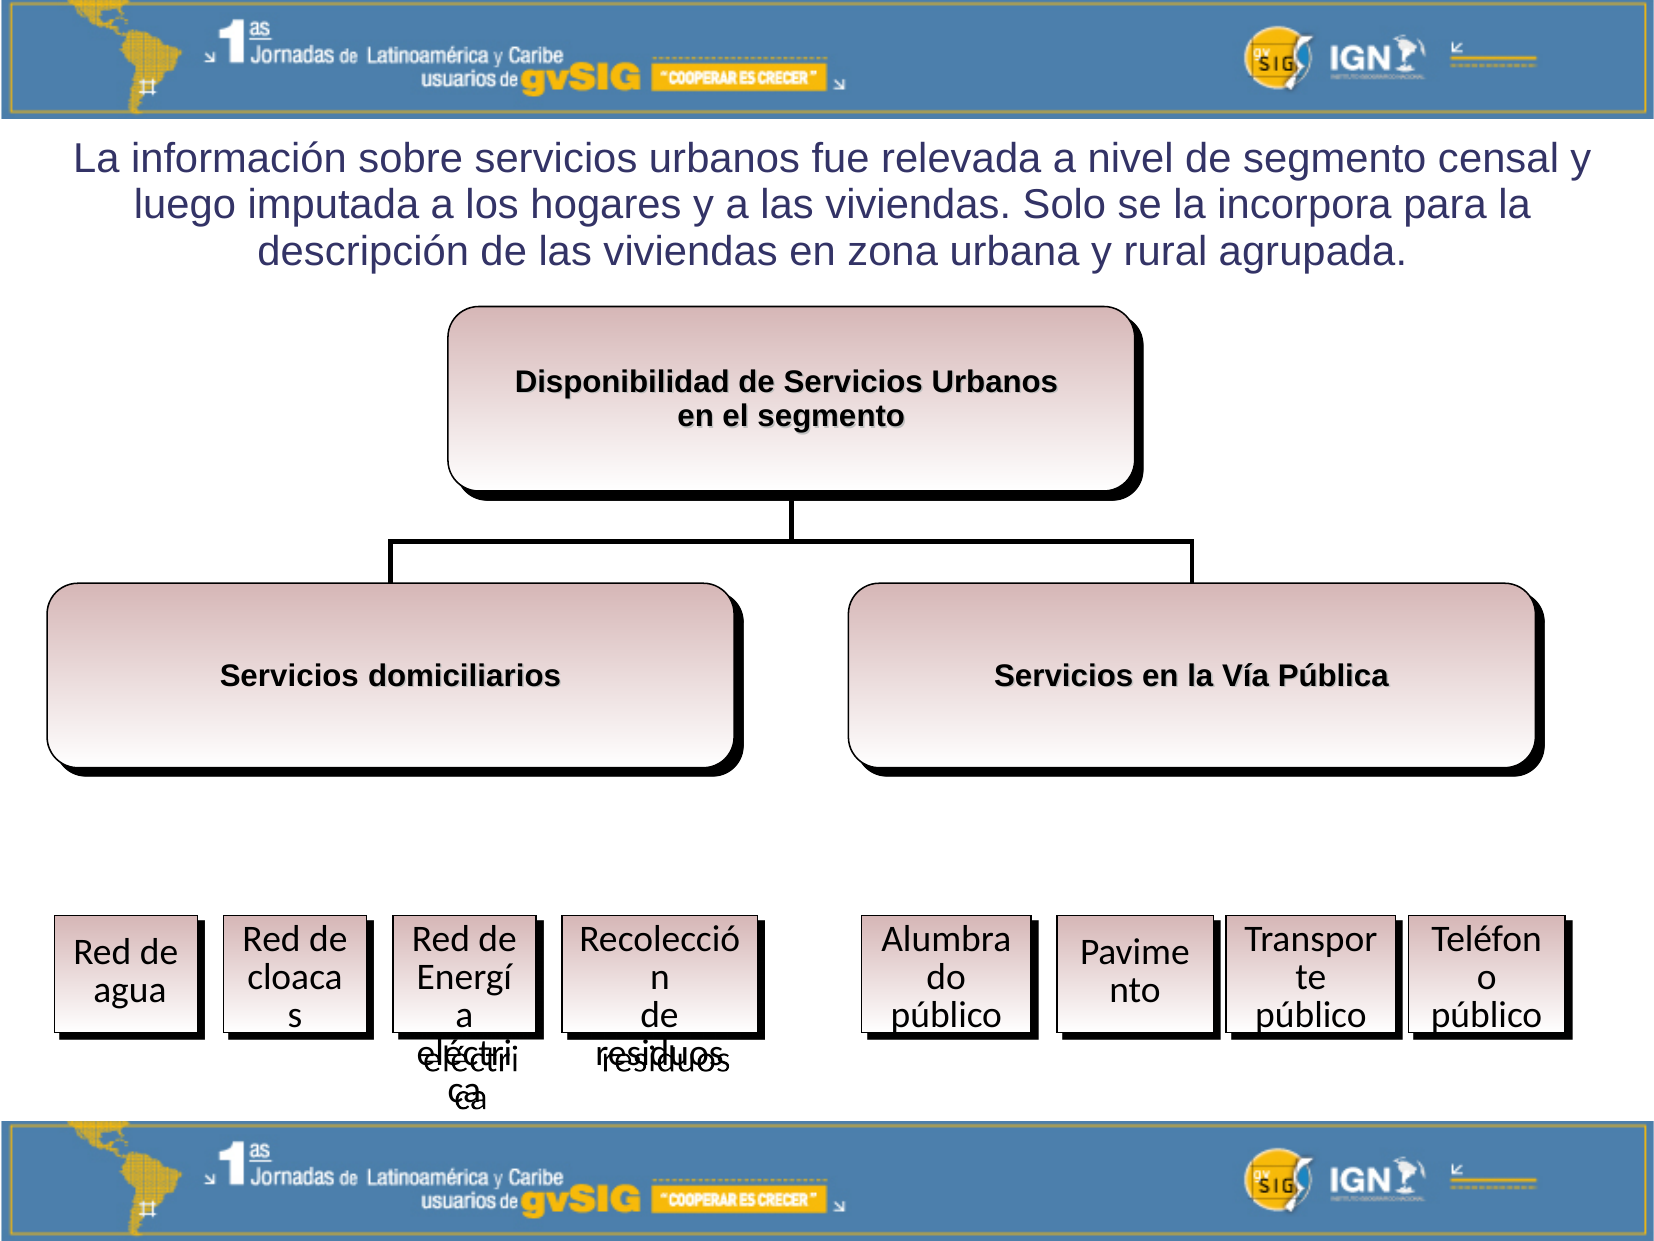

La información sobre servicios urbanos fue relevada a nivel de segmento censal y luego imputada a los hogares y a las viviendas. Solo se la incorpora para la descripción de las viviendas en zona urbana y rural agrupada.
Disponibilidad de Servicios Urbanos
en el segmento
Servicios domiciliarios
Servicios en la Vía Pública
Red de
 agua
Red de
cloacas
Red de
Energía
eléctrica
Recolección
de
residuos
Alumbrado
público
Pavimento
Transporte
público
Teléfono
público